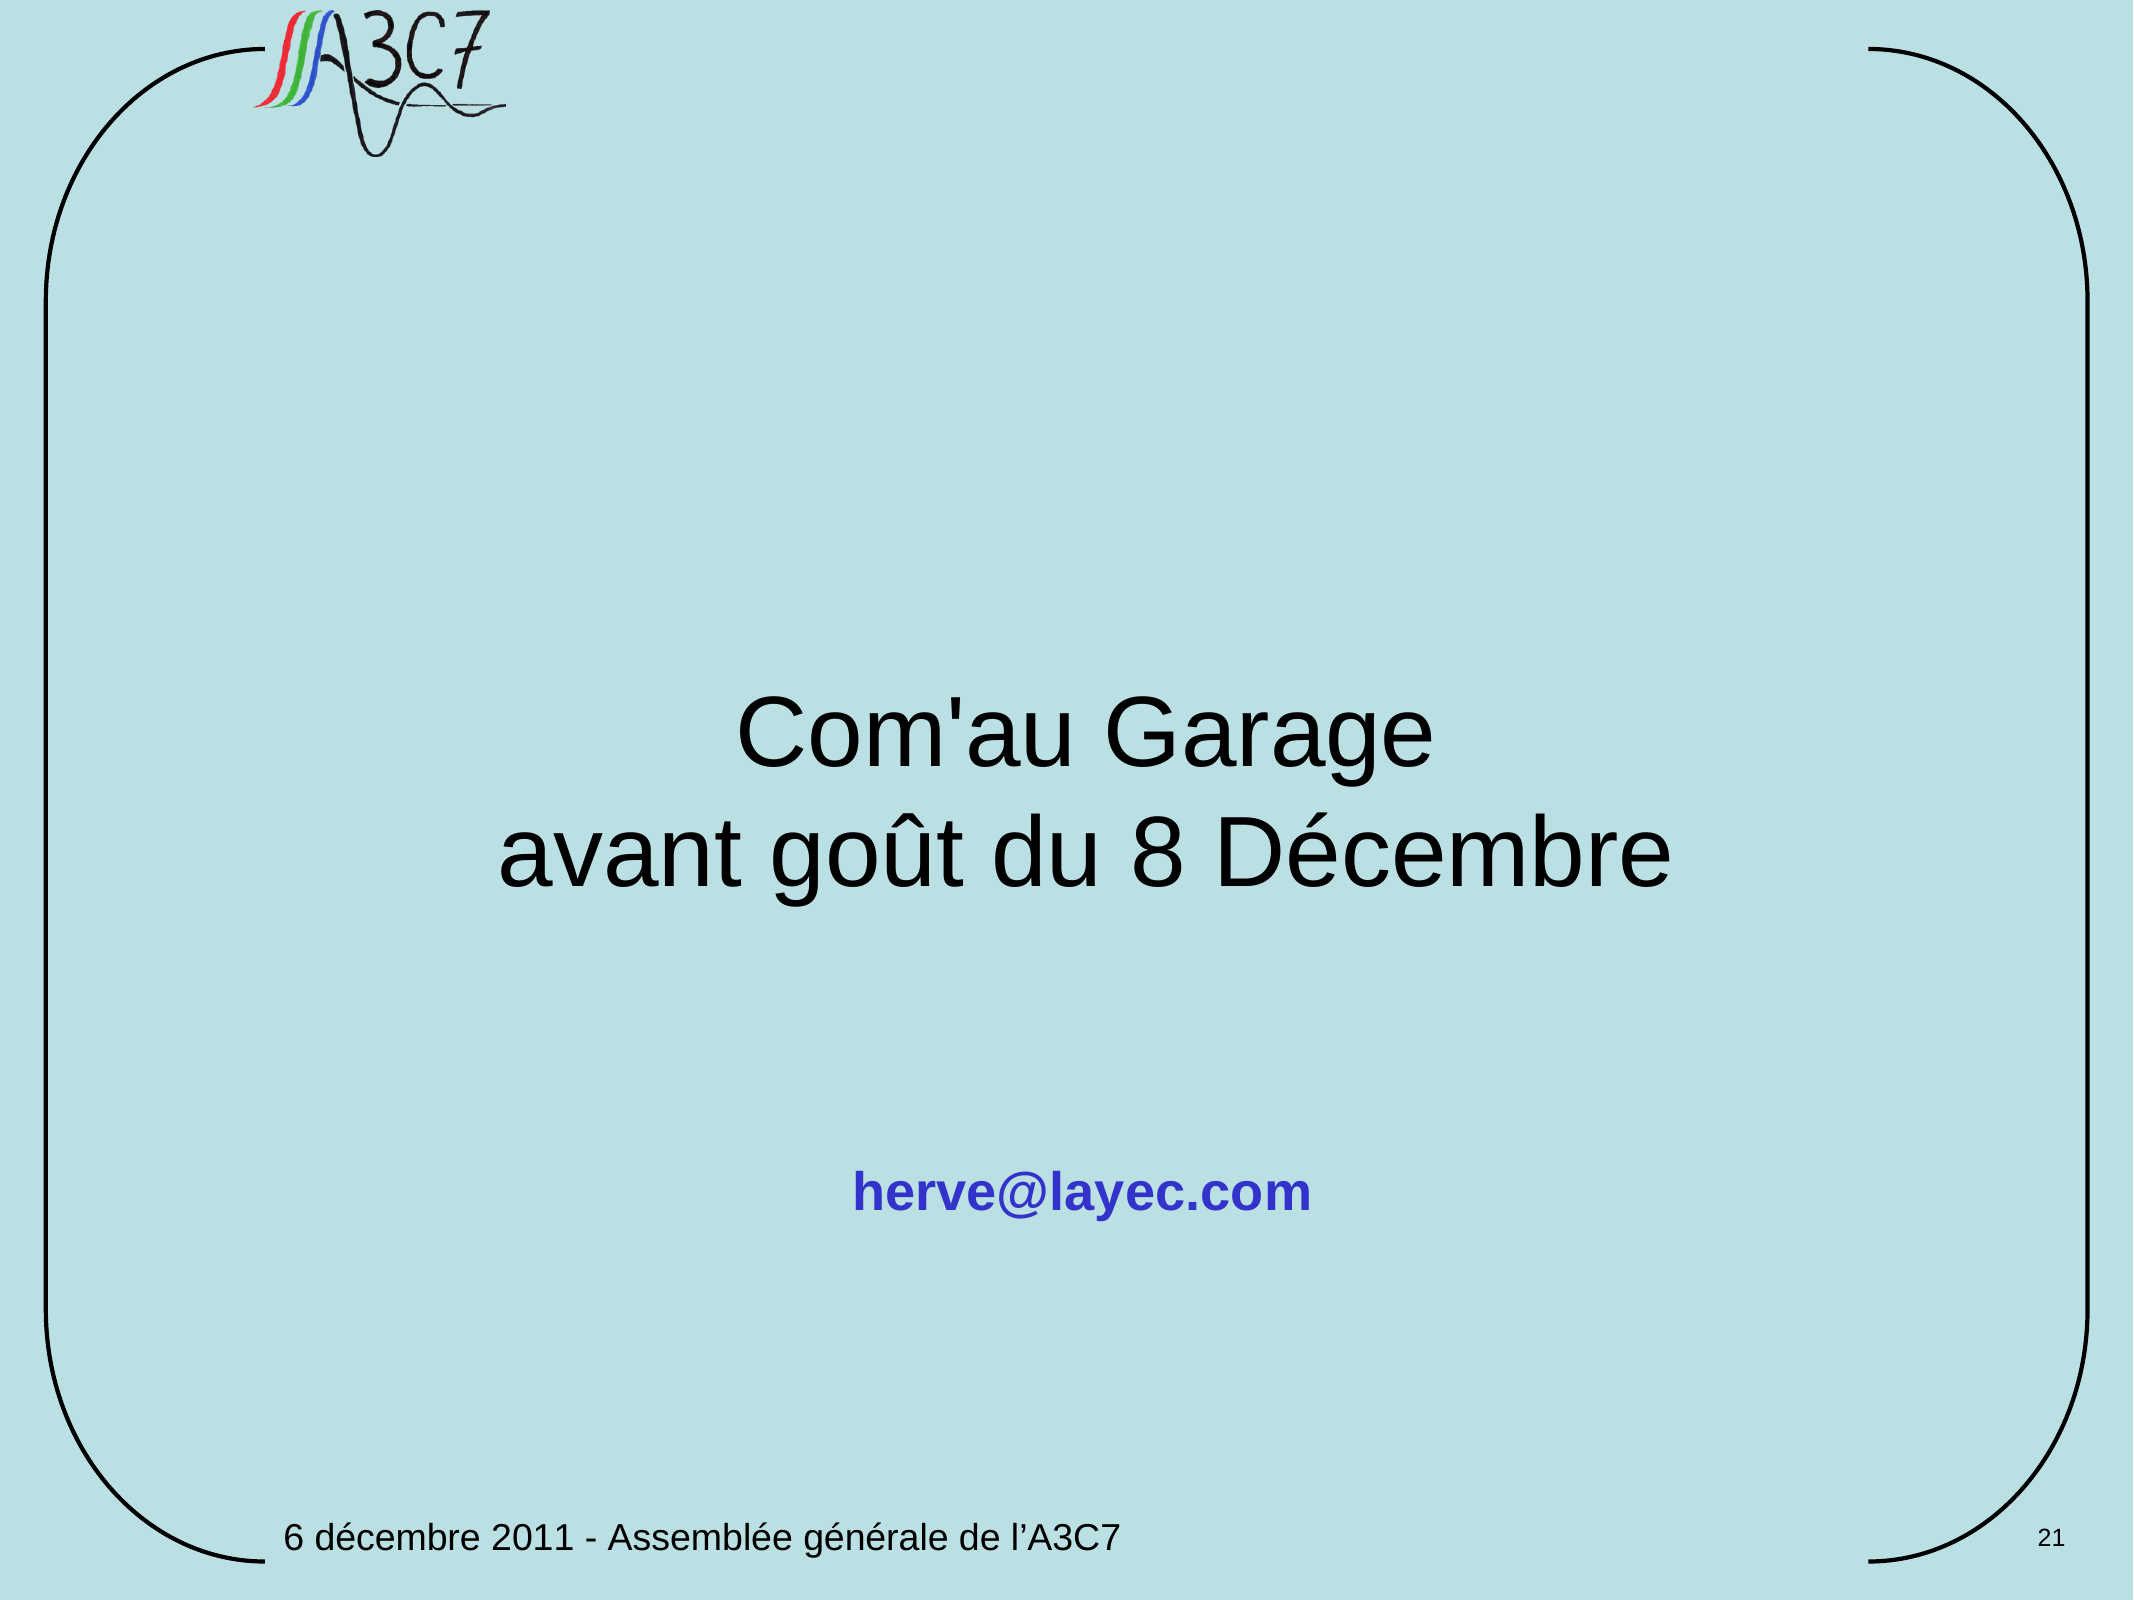

# Com'au Garage avant goût du 8 Décembre
herve@layec.com
6 décembre 2011 - Assemblée générale de l’A3C7
21